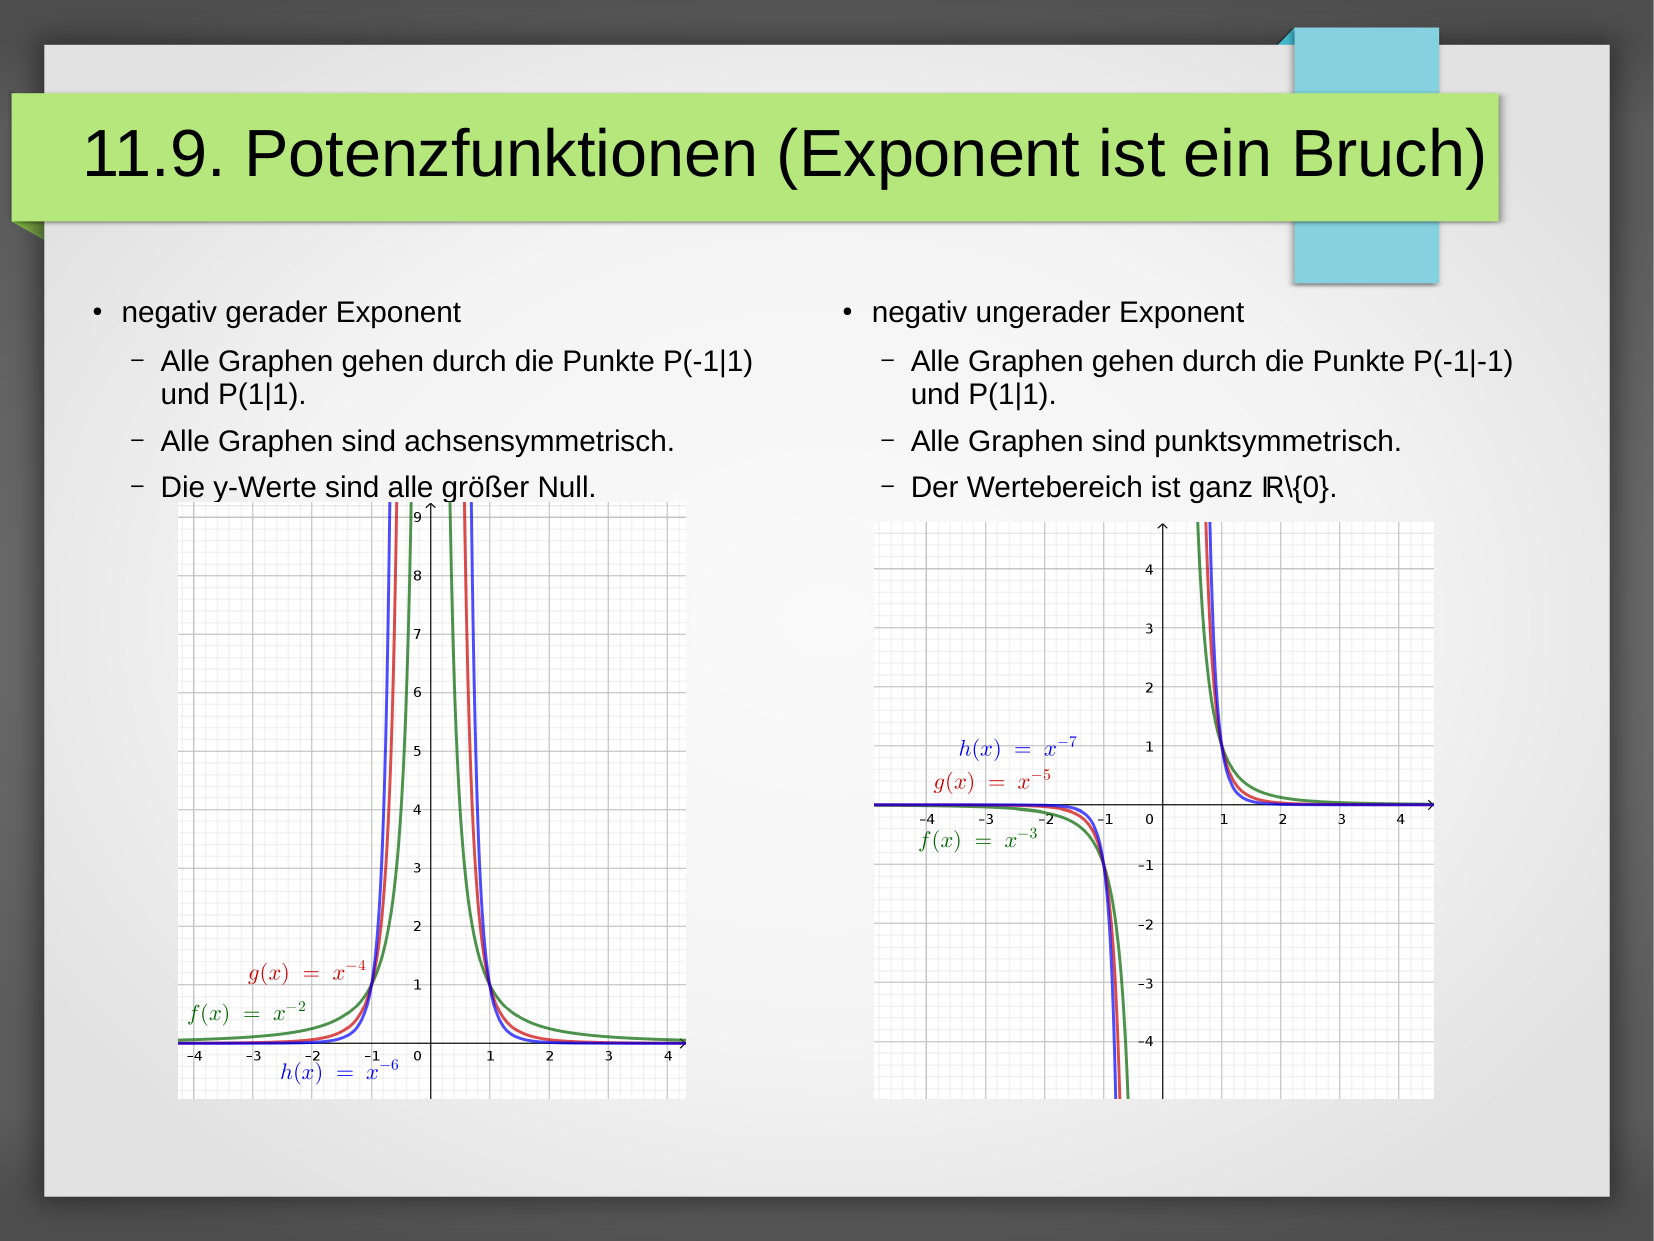

# 11.9. Potenzfunktionen (Exponent ist ein Bruch)
negativ gerader Exponent
Alle Graphen gehen durch die Punkte P(-1|1) und P(1|1).
Alle Graphen sind achsensymmetrisch.
Die y-Werte sind alle größer Null.
negativ ungerader Exponent
Alle Graphen gehen durch die Punkte P(-1|-1) und P(1|1).
Alle Graphen sind punktsymmetrisch.
Der Wertebereich ist ganz ℝ\{0}.